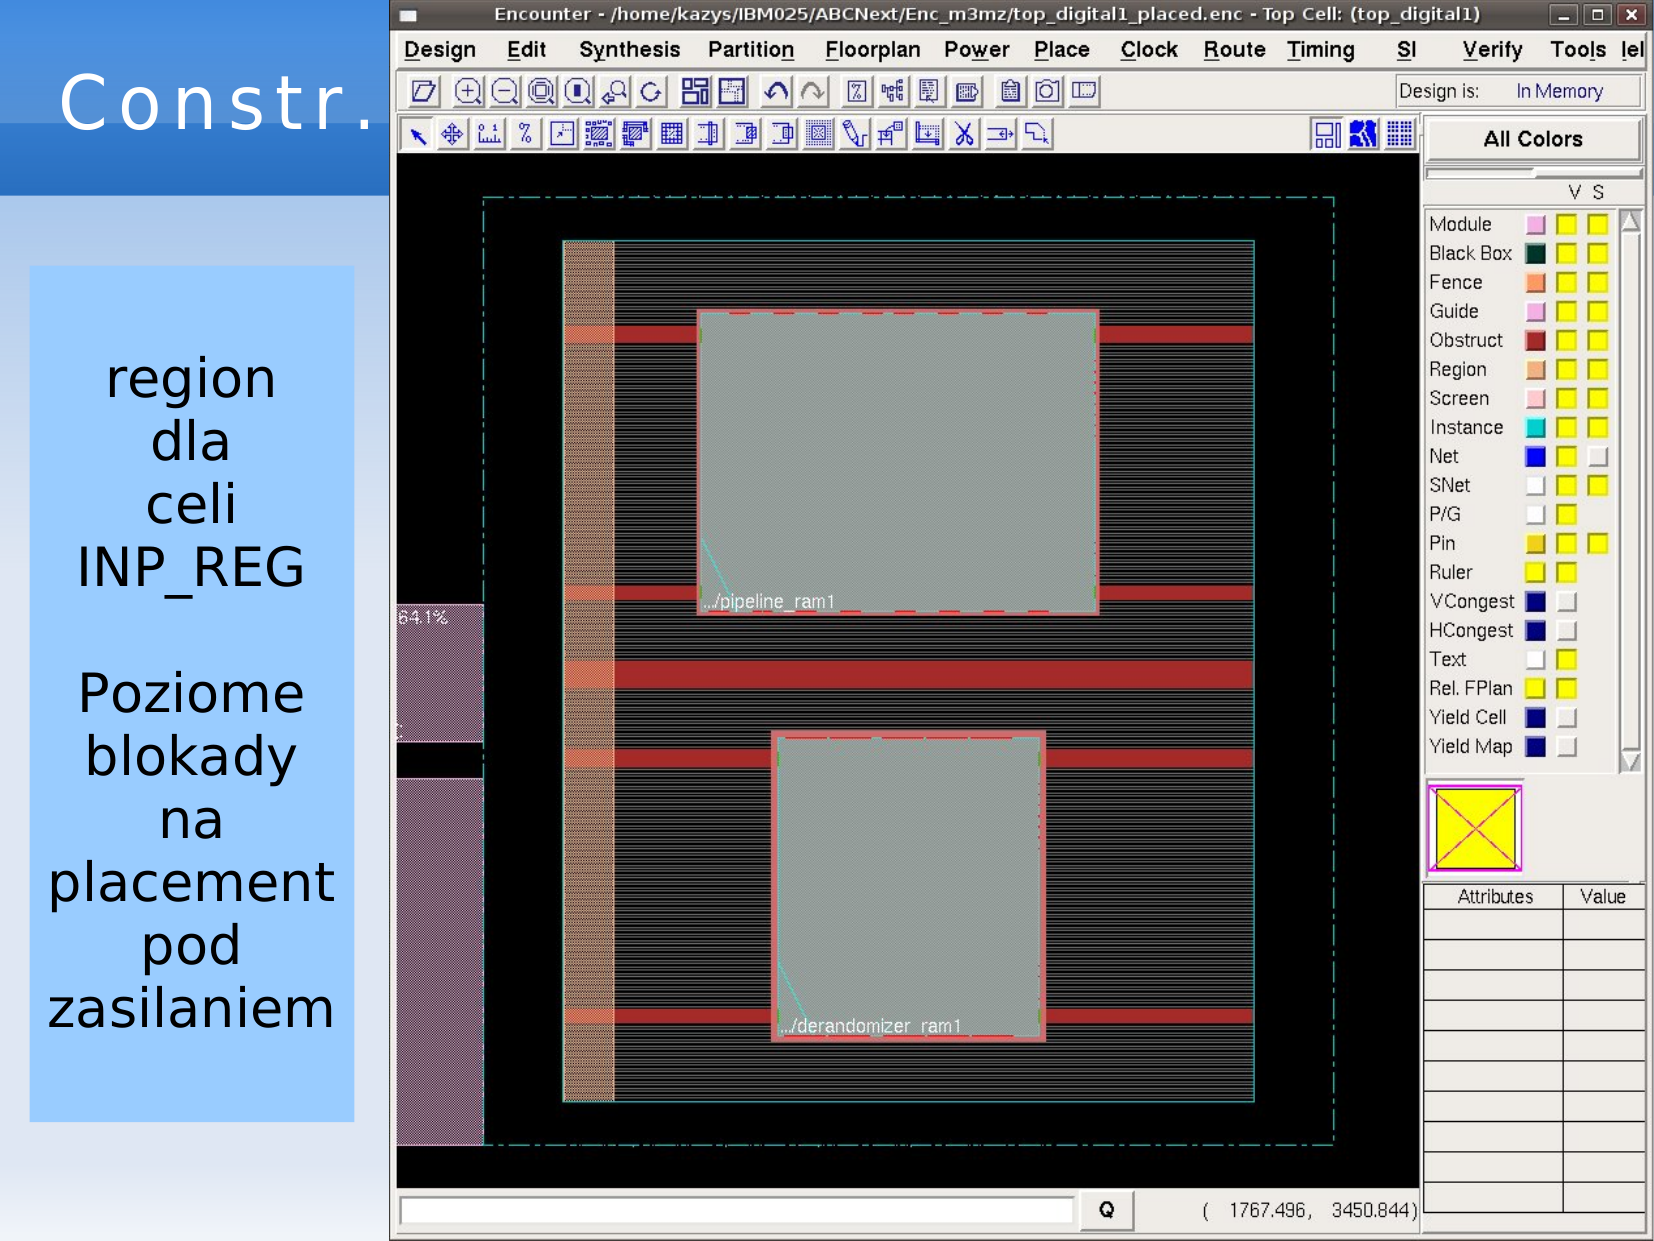

# Constr.
region
dla
celi
INP_REG
Poziome
blokady
na
placement
pod
zasilaniem